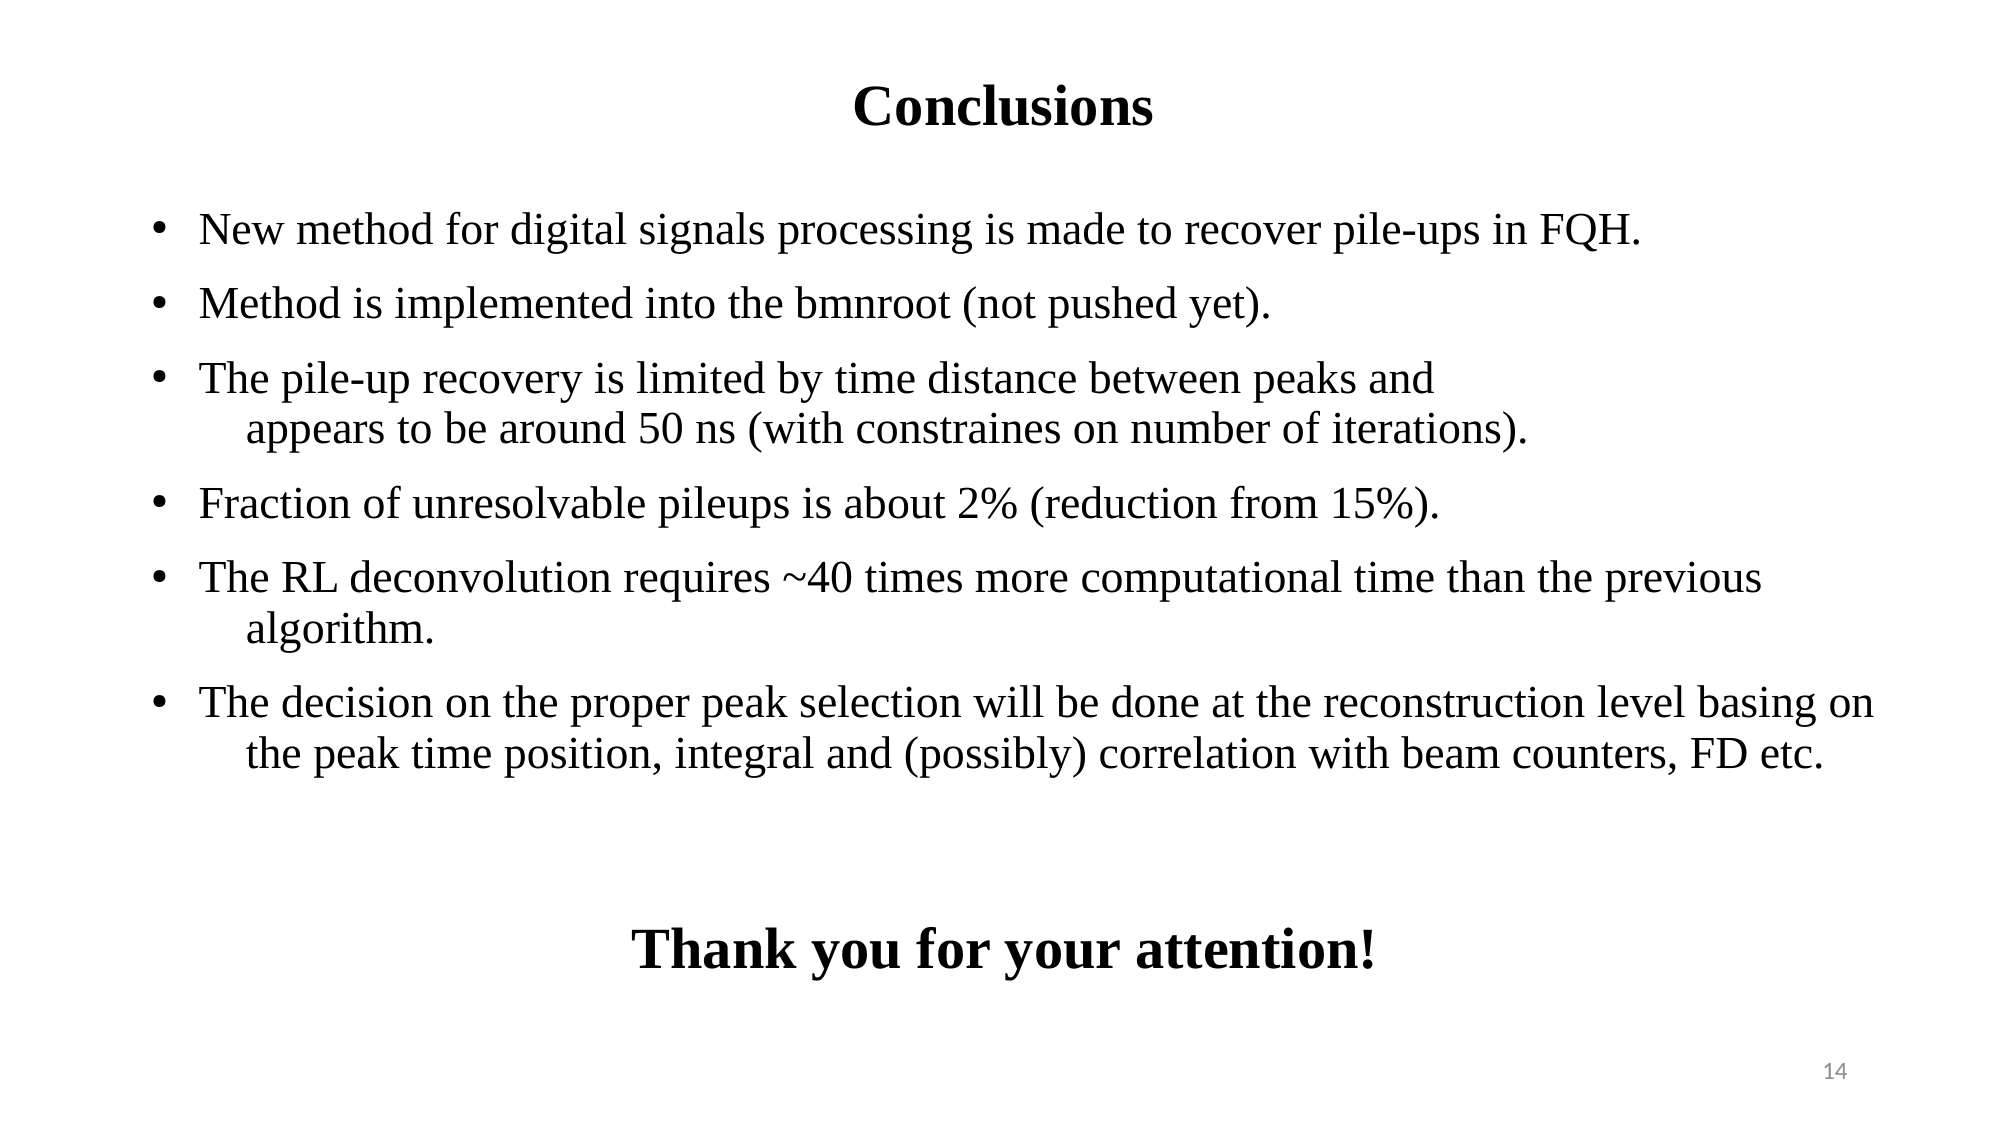

Conclusions
New method for digital signals processing is made to recover pile-ups in FQH.
Method is implemented into the bmnroot (not pushed yet).
The pile-up recovery is limited by time distance between peaks and
appears to be around 50 ns (with constraines on number of iterations).
Fraction of unresolvable pileups is about 2% (reduction from 15%).
The RL deconvolution requires ~40 times more computational time than the previous algorithm.
The decision on the proper peak selection will be done at the reconstruction level basing on the peak time position, integral and (possibly) correlation with beam counters, FD etc.
Thank you for your attention!